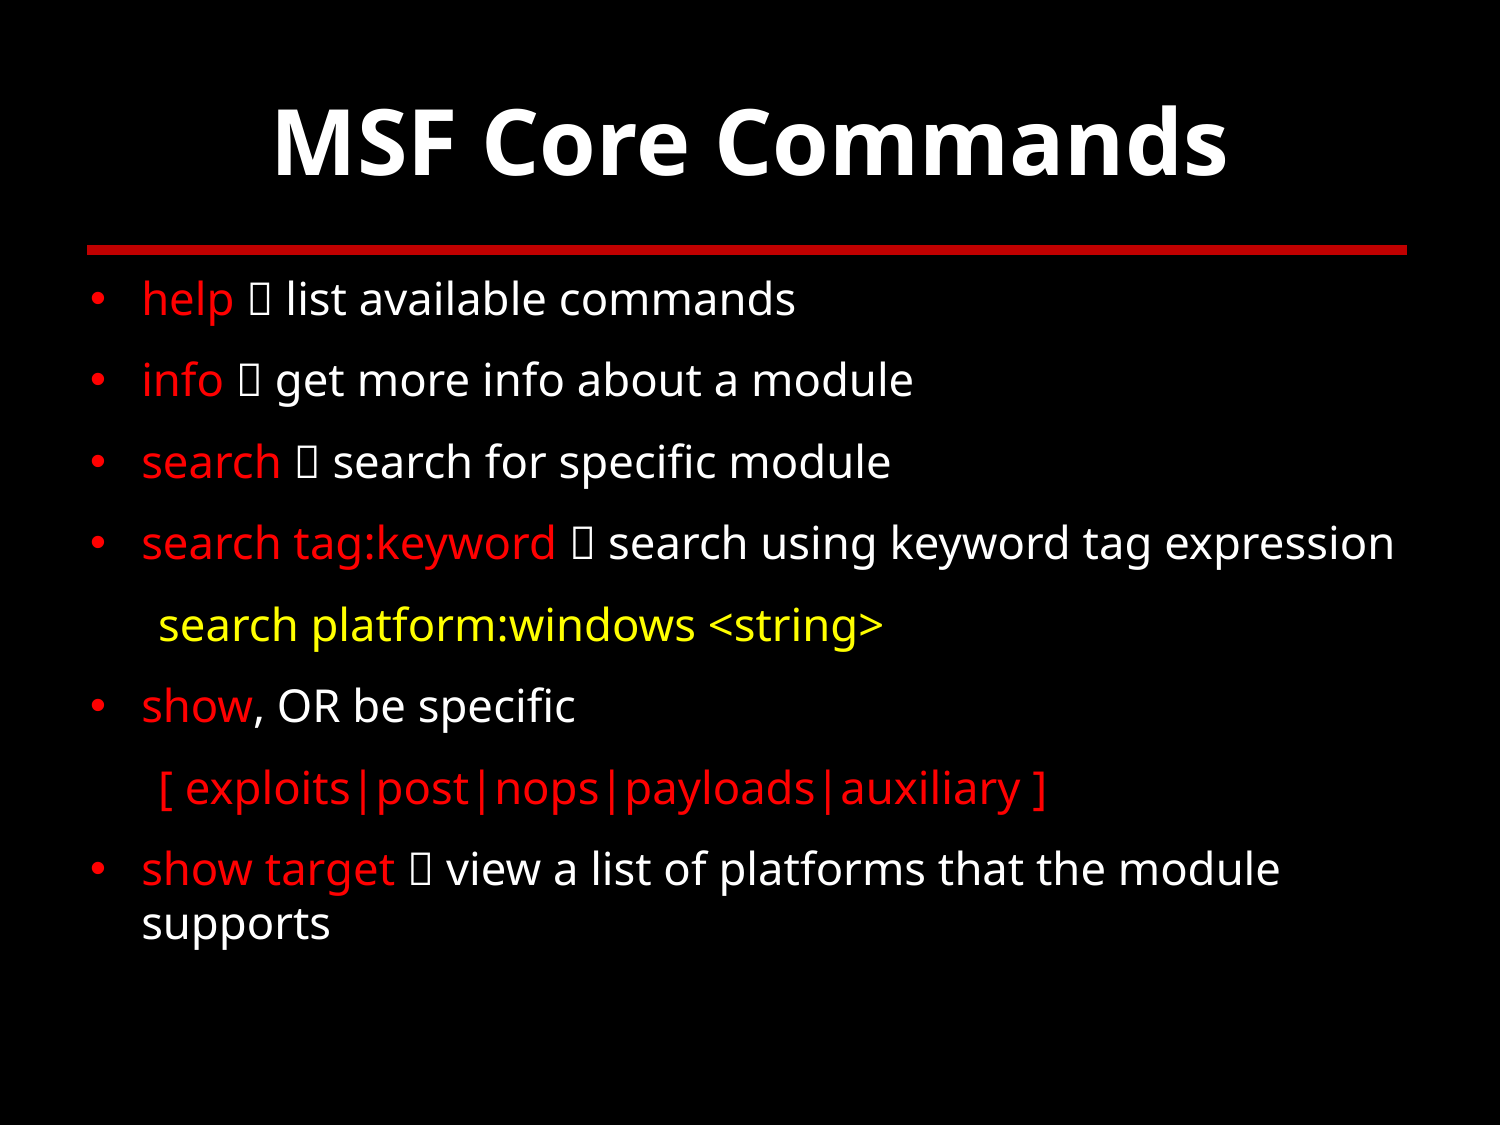

# MSF Core Commands
help  list available commands
info  get more info about a module
search  search for specific module
search tag:keyword  search using keyword tag expression
	search platform:windows <string>
show, OR be specific
	[ exploits|post|nops|payloads|auxiliary ]
show target  view a list of platforms that the module supports